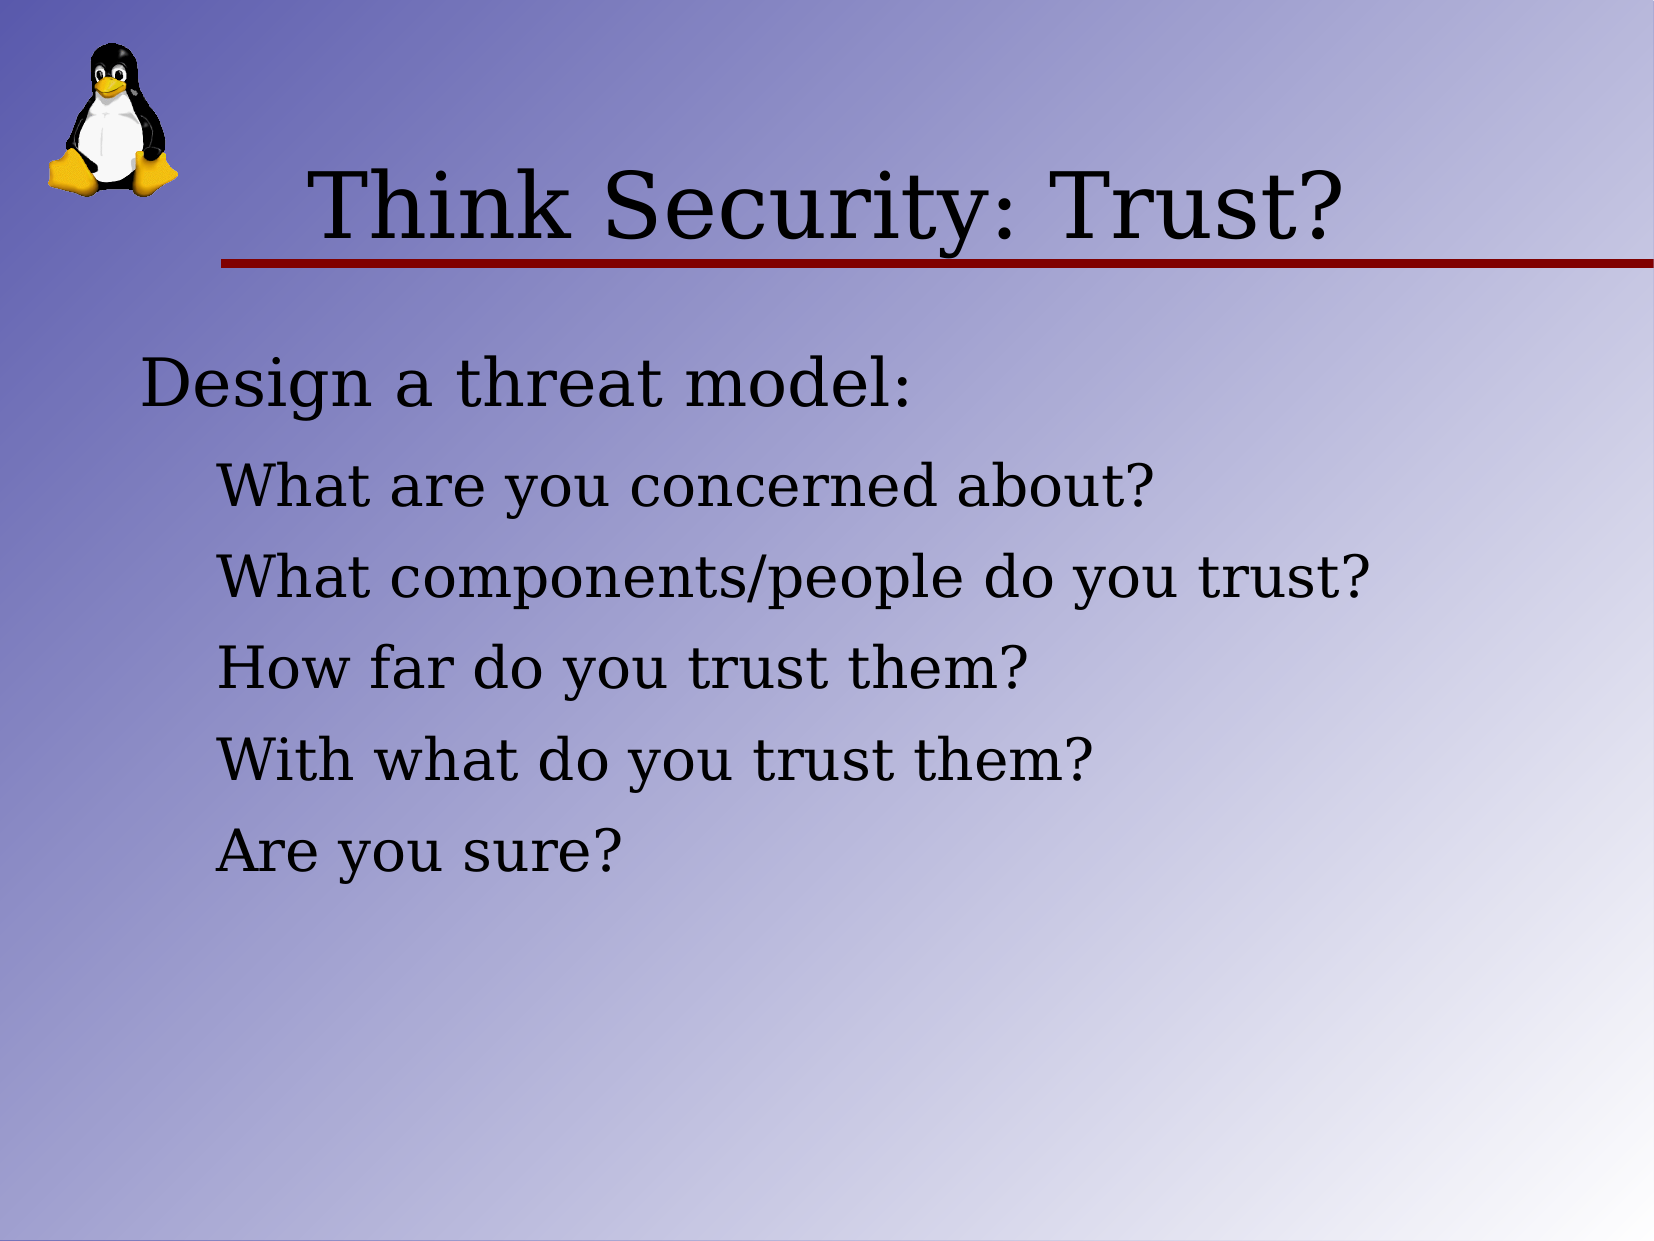

# Think Security: Trust?
Design a threat model:
What are you concerned about?
What components/people do you trust?
How far do you trust them?
With what do you trust them?
Are you sure?